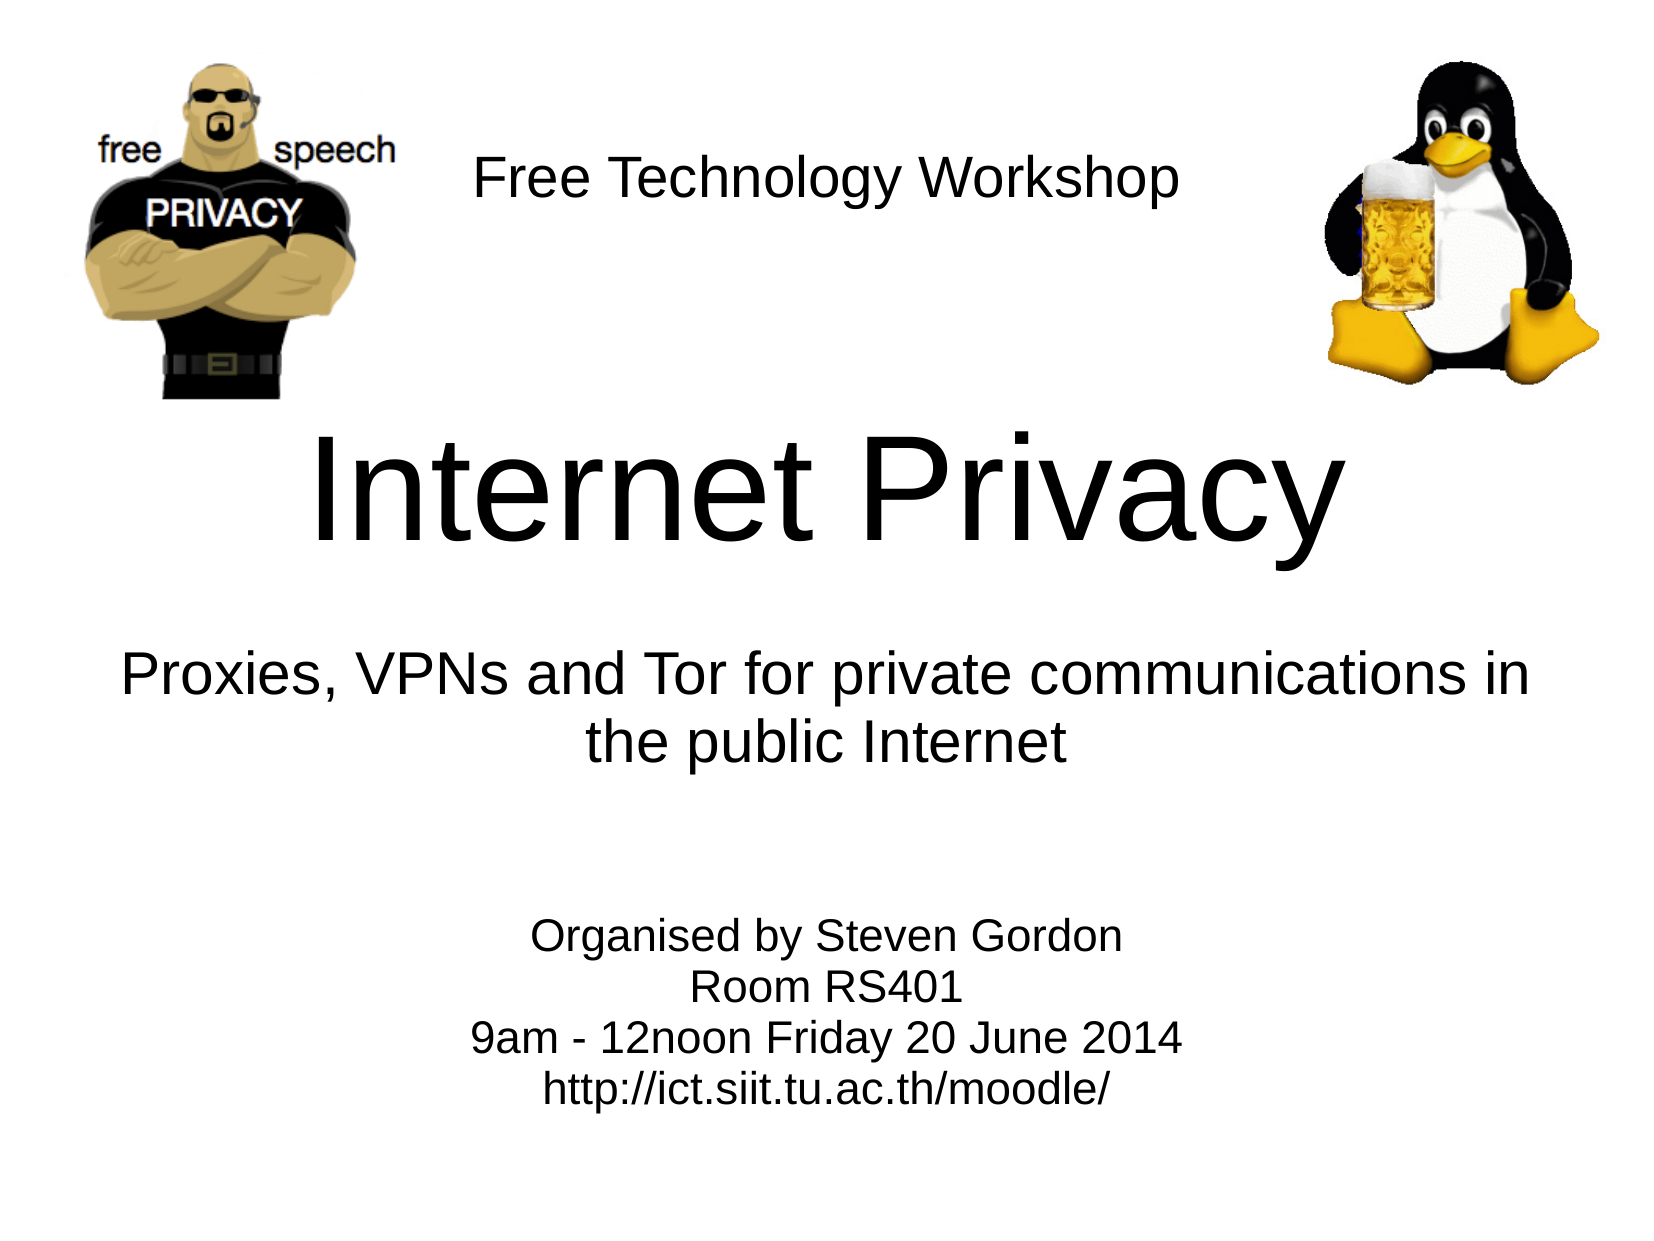

# Free Technology Workshop
Internet Privacy
Proxies, VPNs and Tor for private communications in the public Internet
Organised by Steven Gordon
Room RS401
9am - 12noon Friday 20 June 2014
http://ict.siit.tu.ac.th/moodle/